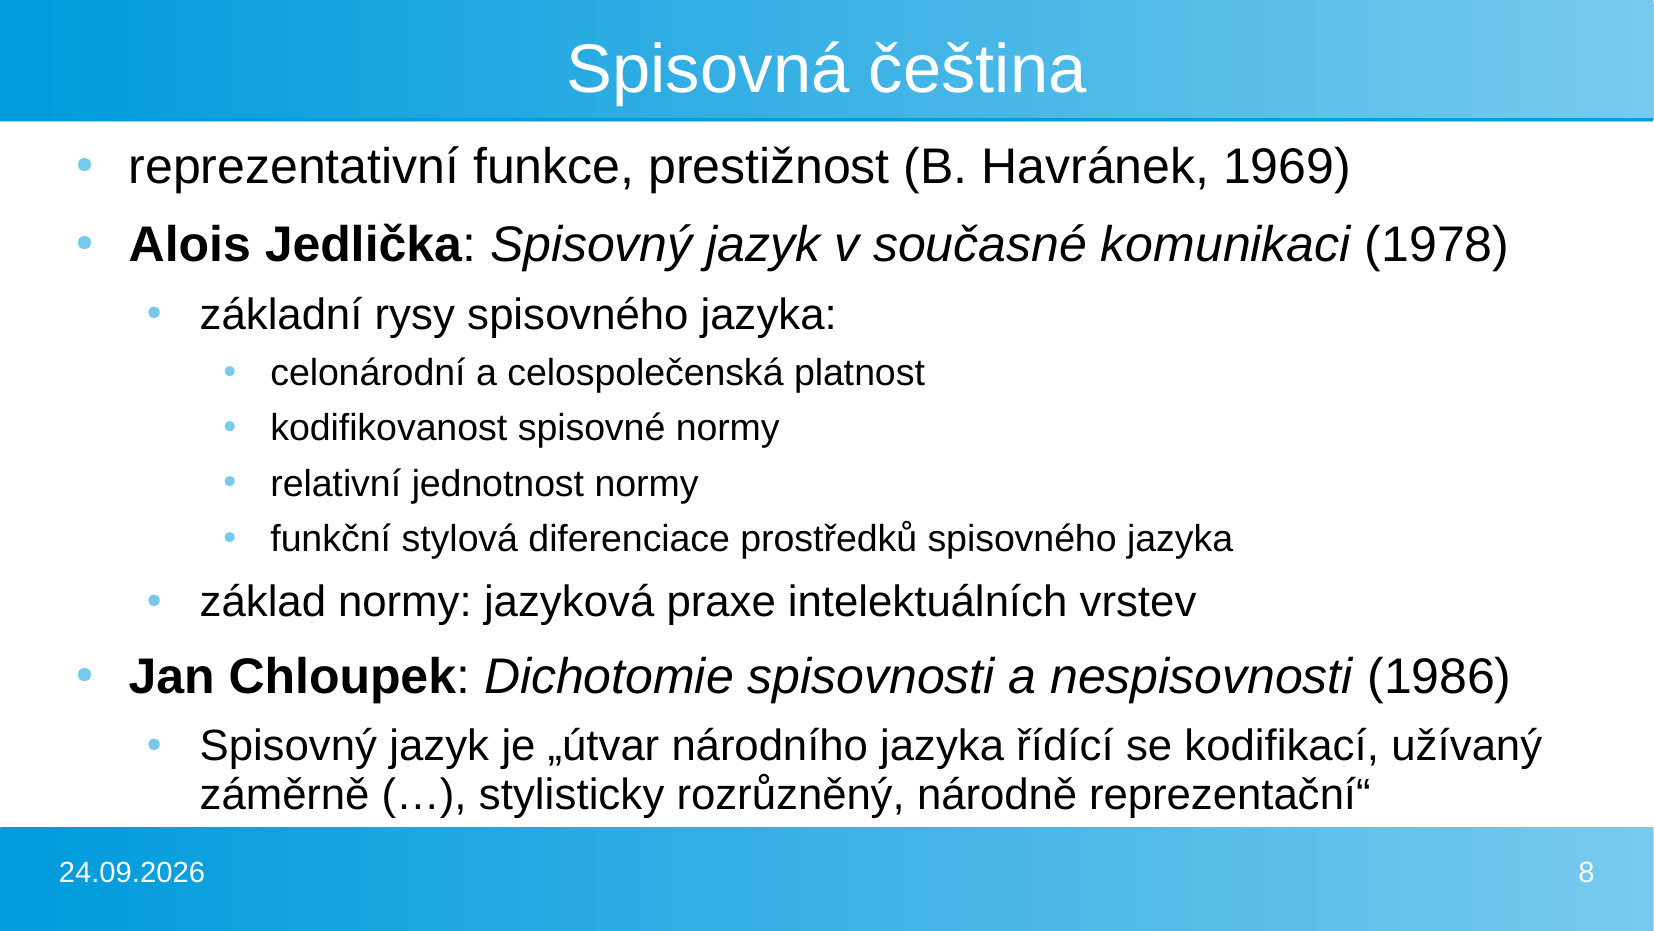

# Spisovná čeština
reprezentativní funkce, prestižnost (B. Havránek, 1969)
Alois Jedlička: Spisovný jazyk v současné komunikaci (1978)
základní rysy spisovného jazyka:
celonárodní a celospolečenská platnost
kodifikovanost spisovné normy
relativní jednotnost normy
funkční stylová diferenciace prostředků spisovného jazyka
základ normy: jazyková praxe intelektuálních vrstev
Jan Chloupek: Dichotomie spisovnosti a nespisovnosti (1986)
Spisovný jazyk je „útvar národního jazyka řídící se kodifikací, užívaný záměrně (…), stylisticky rozrůzněný, národně reprezentační“
8